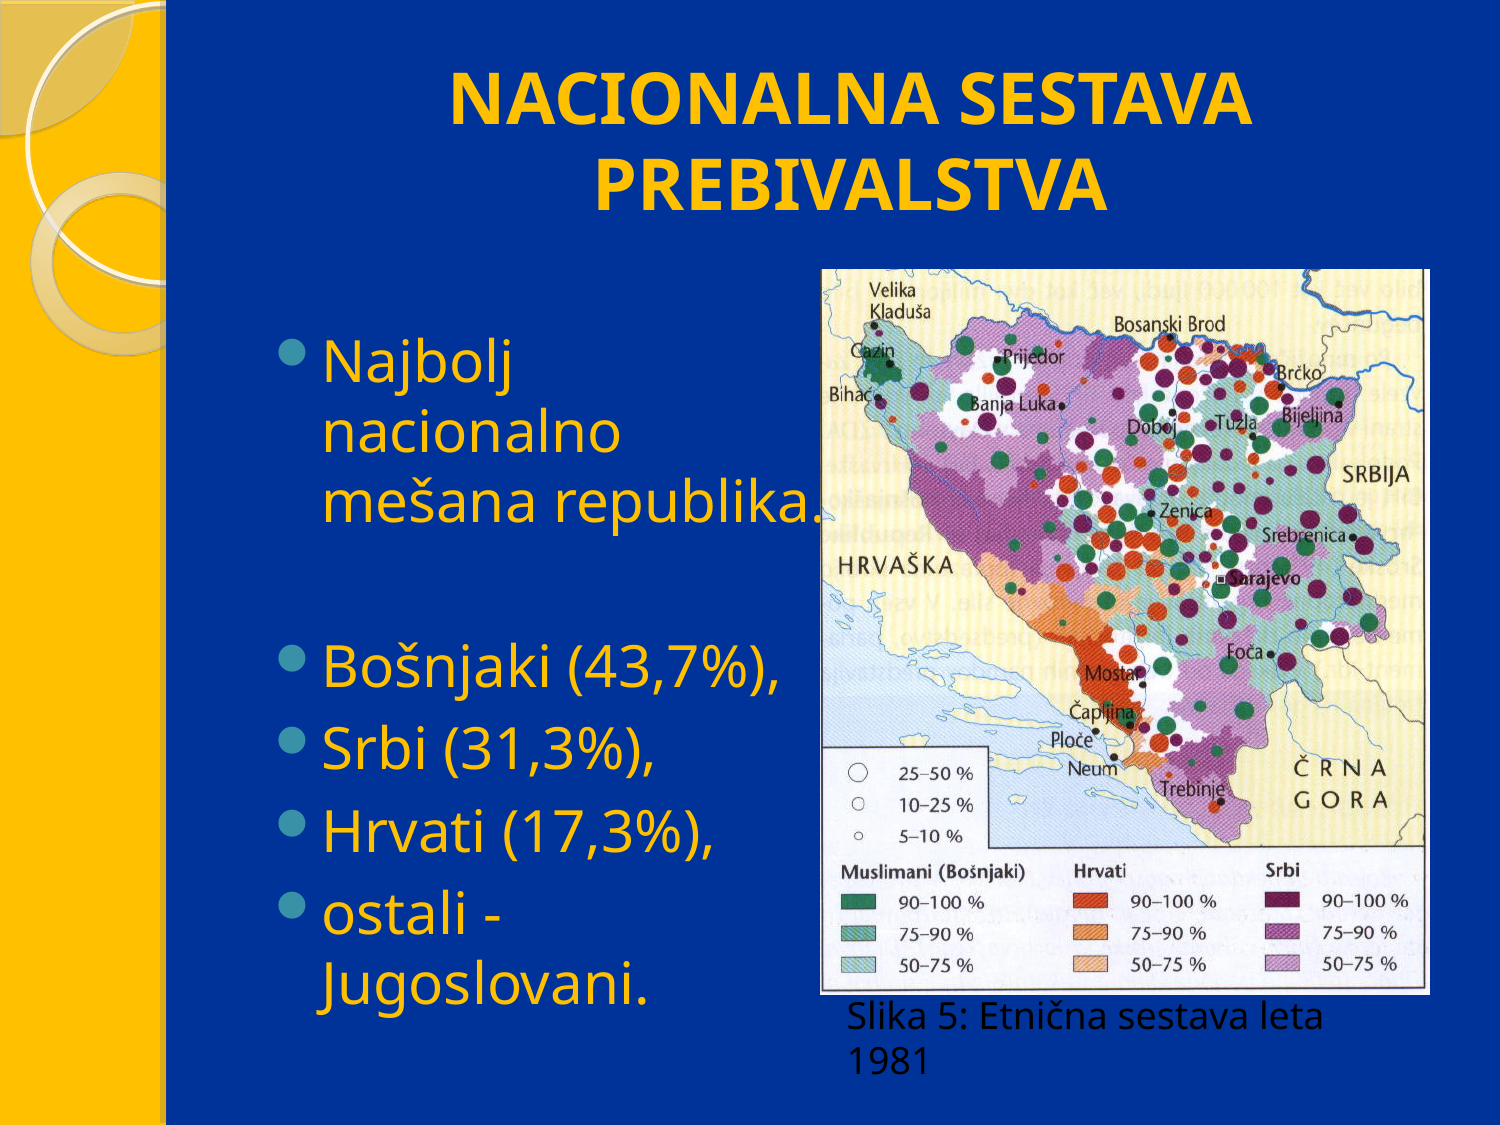

# NACIONALNA SESTAVA PREBIVALSTVA
Najbolj nacionalno mešana republika.
Bošnjaki (43,7%),
Srbi (31,3%),
Hrvati (17,3%),
ostali - Jugoslovani.
Slika 5: Etnična sestava leta 1981